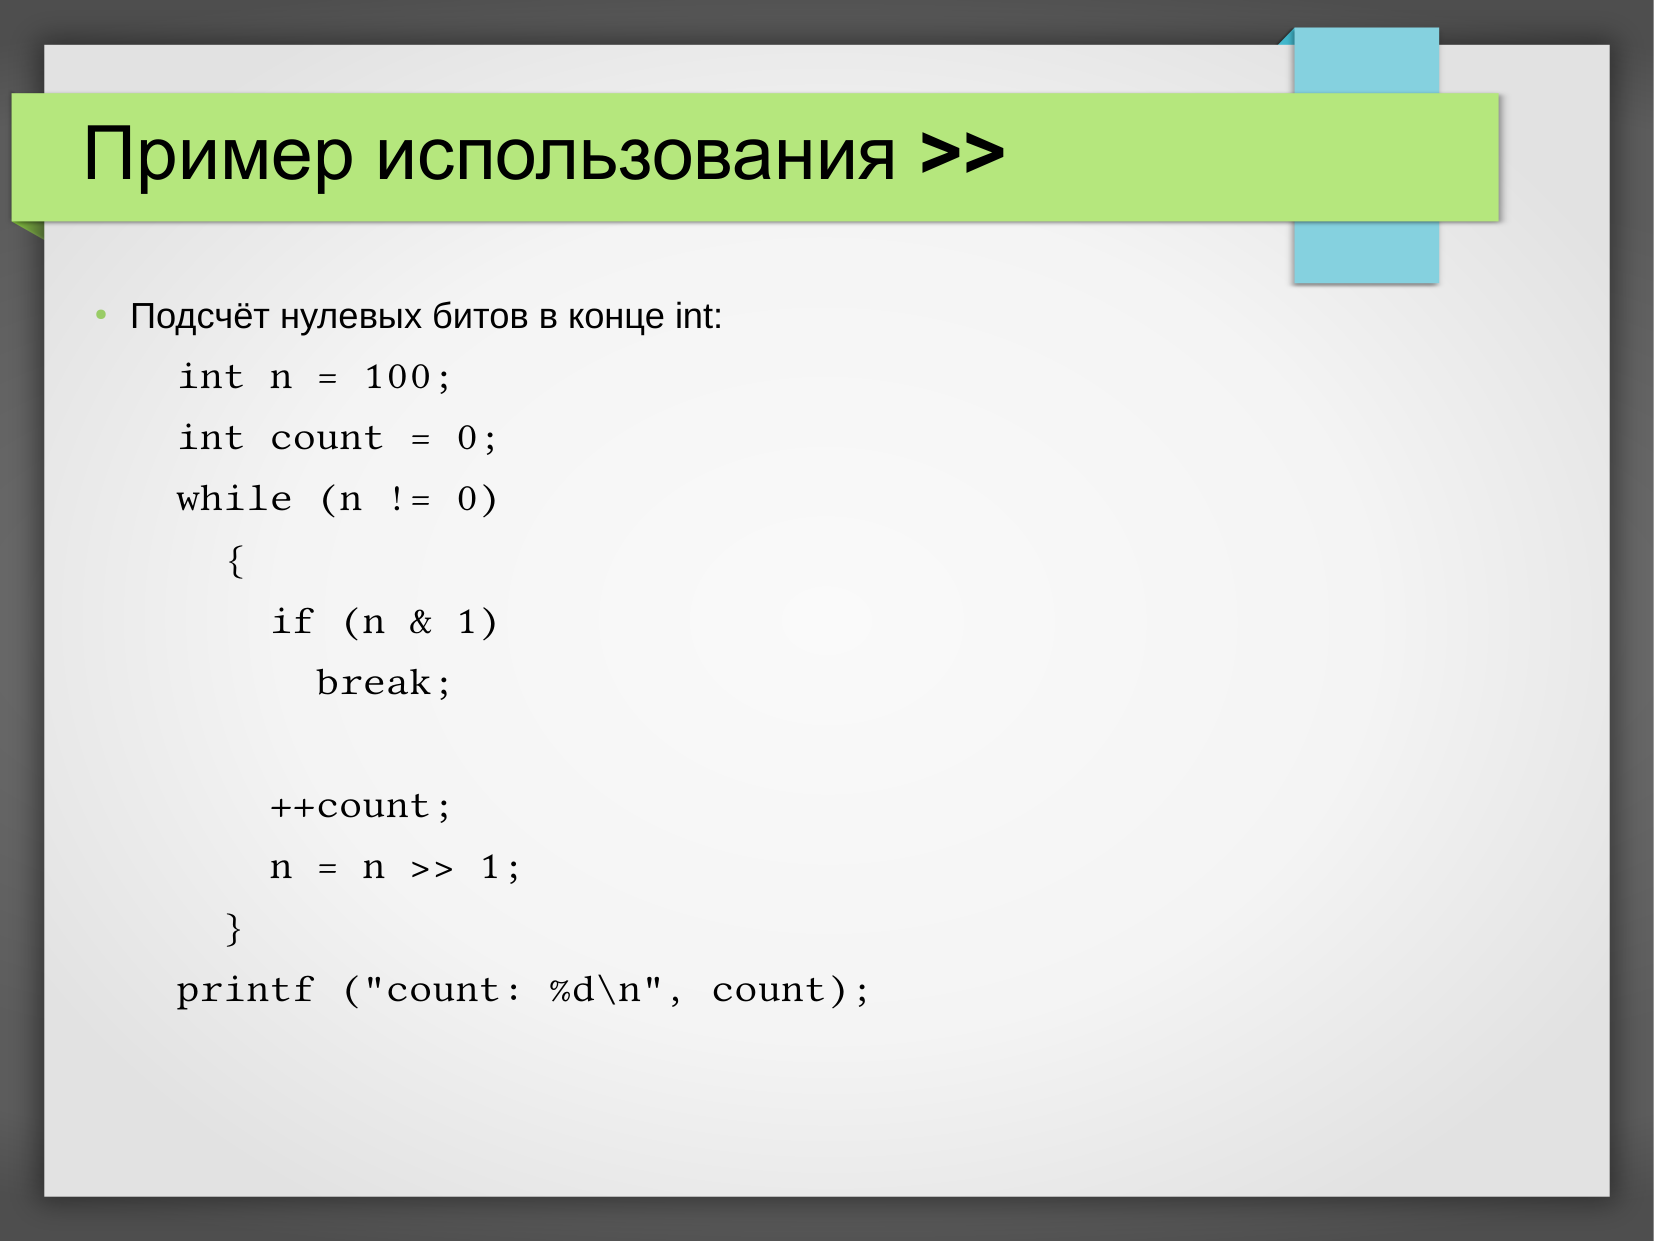

# Пример использования >>
Подсчёт нулевых битов в конце int:
 int n = 100;
 int count = 0;
 while (n != 0)
 {
 if (n & 1)
 break;
 ++count;
 n = n >> 1;
 }
 printf ("count: %d\n", count);